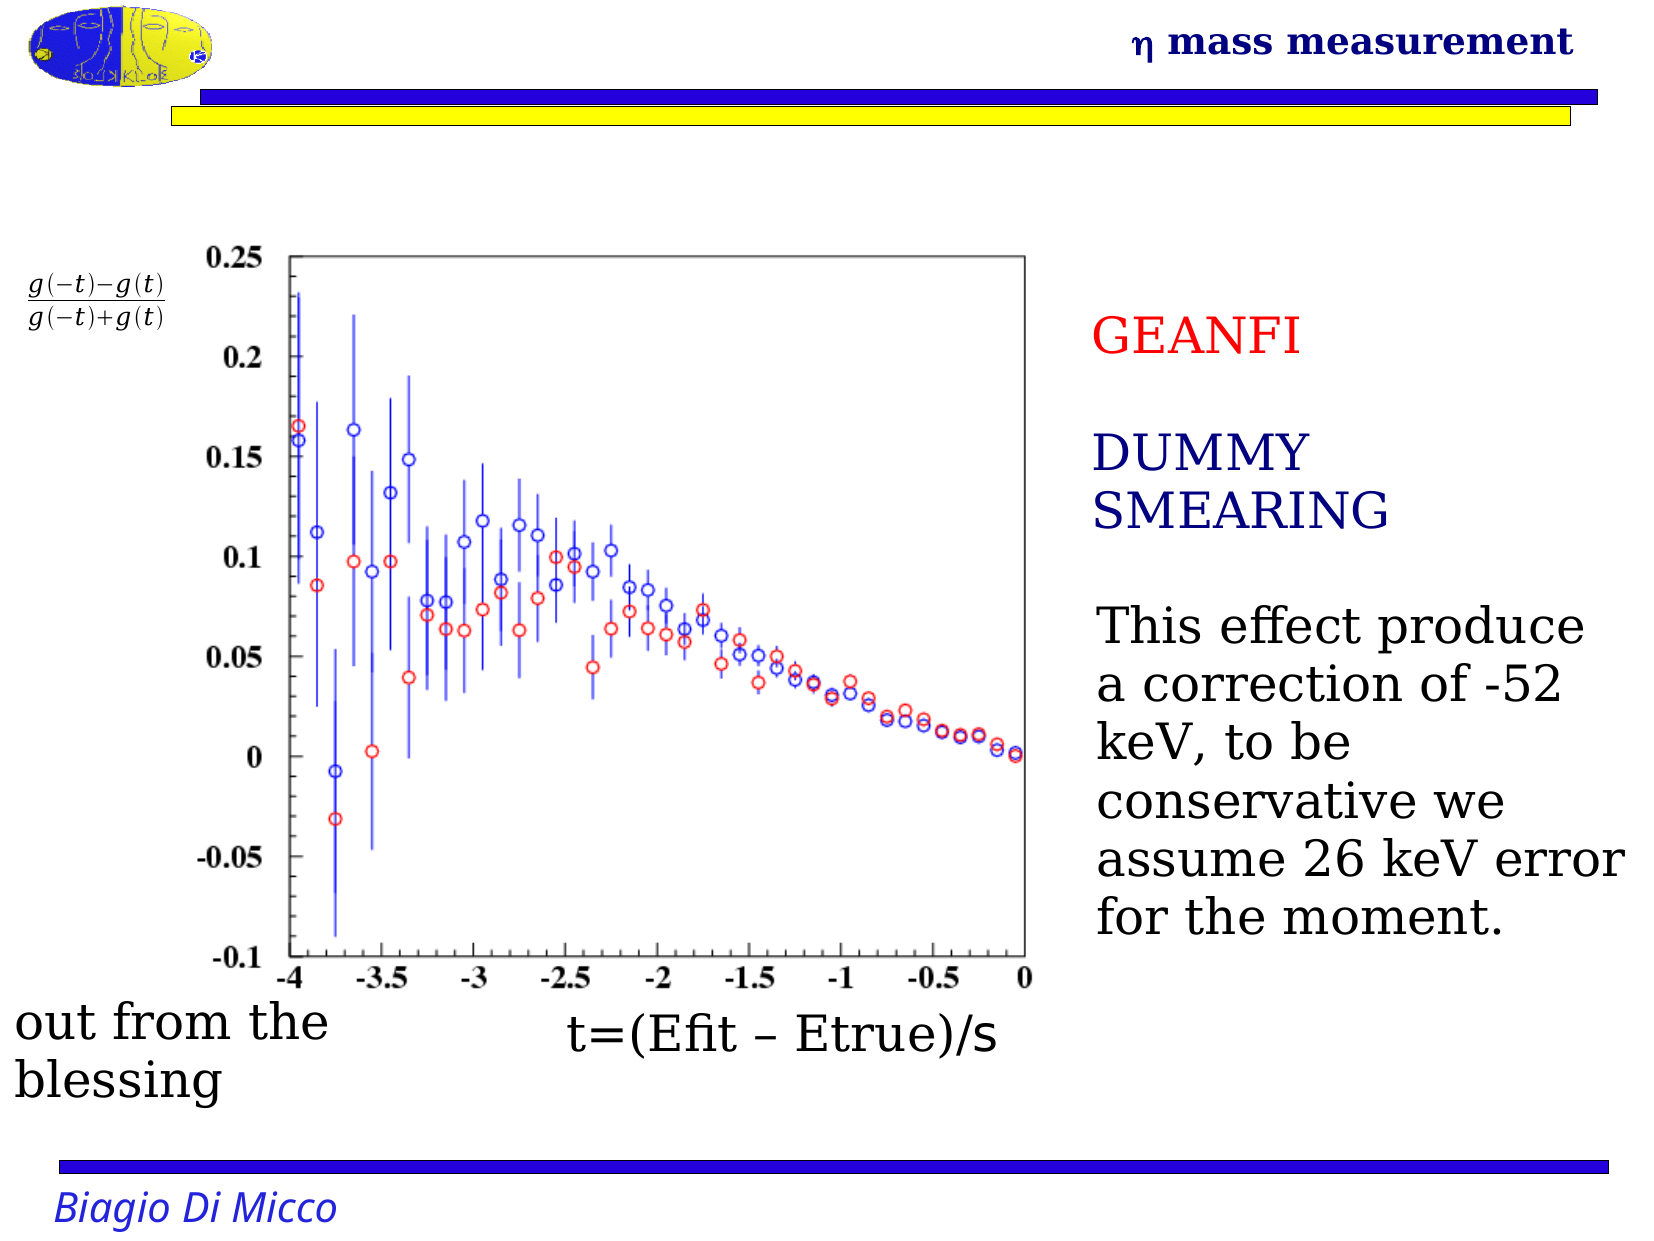

GEANFI
DUMMY SMEARING
This effect produce a correction of -52 keV, to be conservative we assume 26 keV error for the moment.
out from the blessing
t=(Efit – Etrue)/s